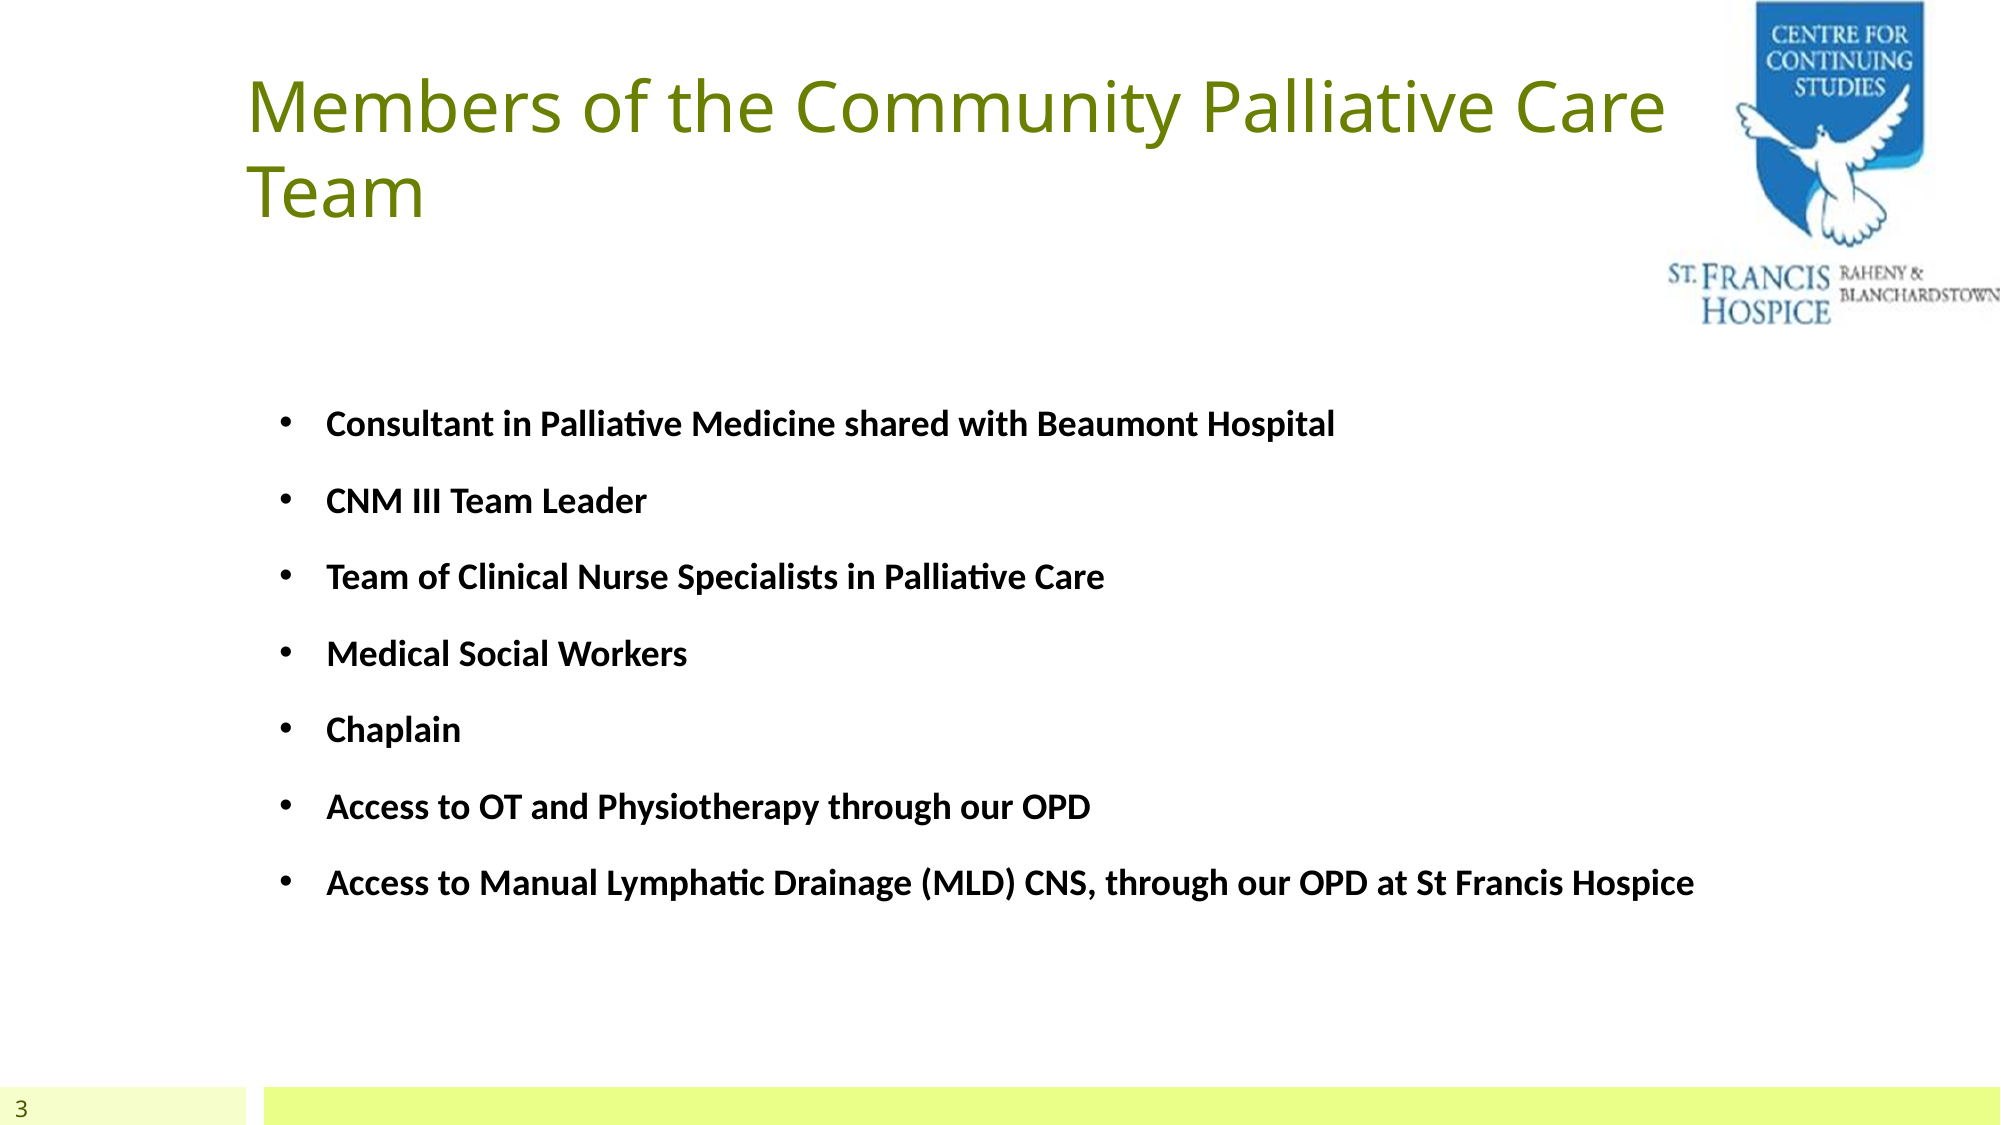

# Members of the Community Palliative Care Team
Consultant in Palliative Medicine shared with Beaumont Hospital
CNM III Team Leader
Team of Clinical Nurse Specialists in Palliative Care
Medical Social Workers
Chaplain
Access to OT and Physiotherapy through our OPD
Access to Manual Lymphatic Drainage (MLD) CNS, through our OPD at St Francis Hospice